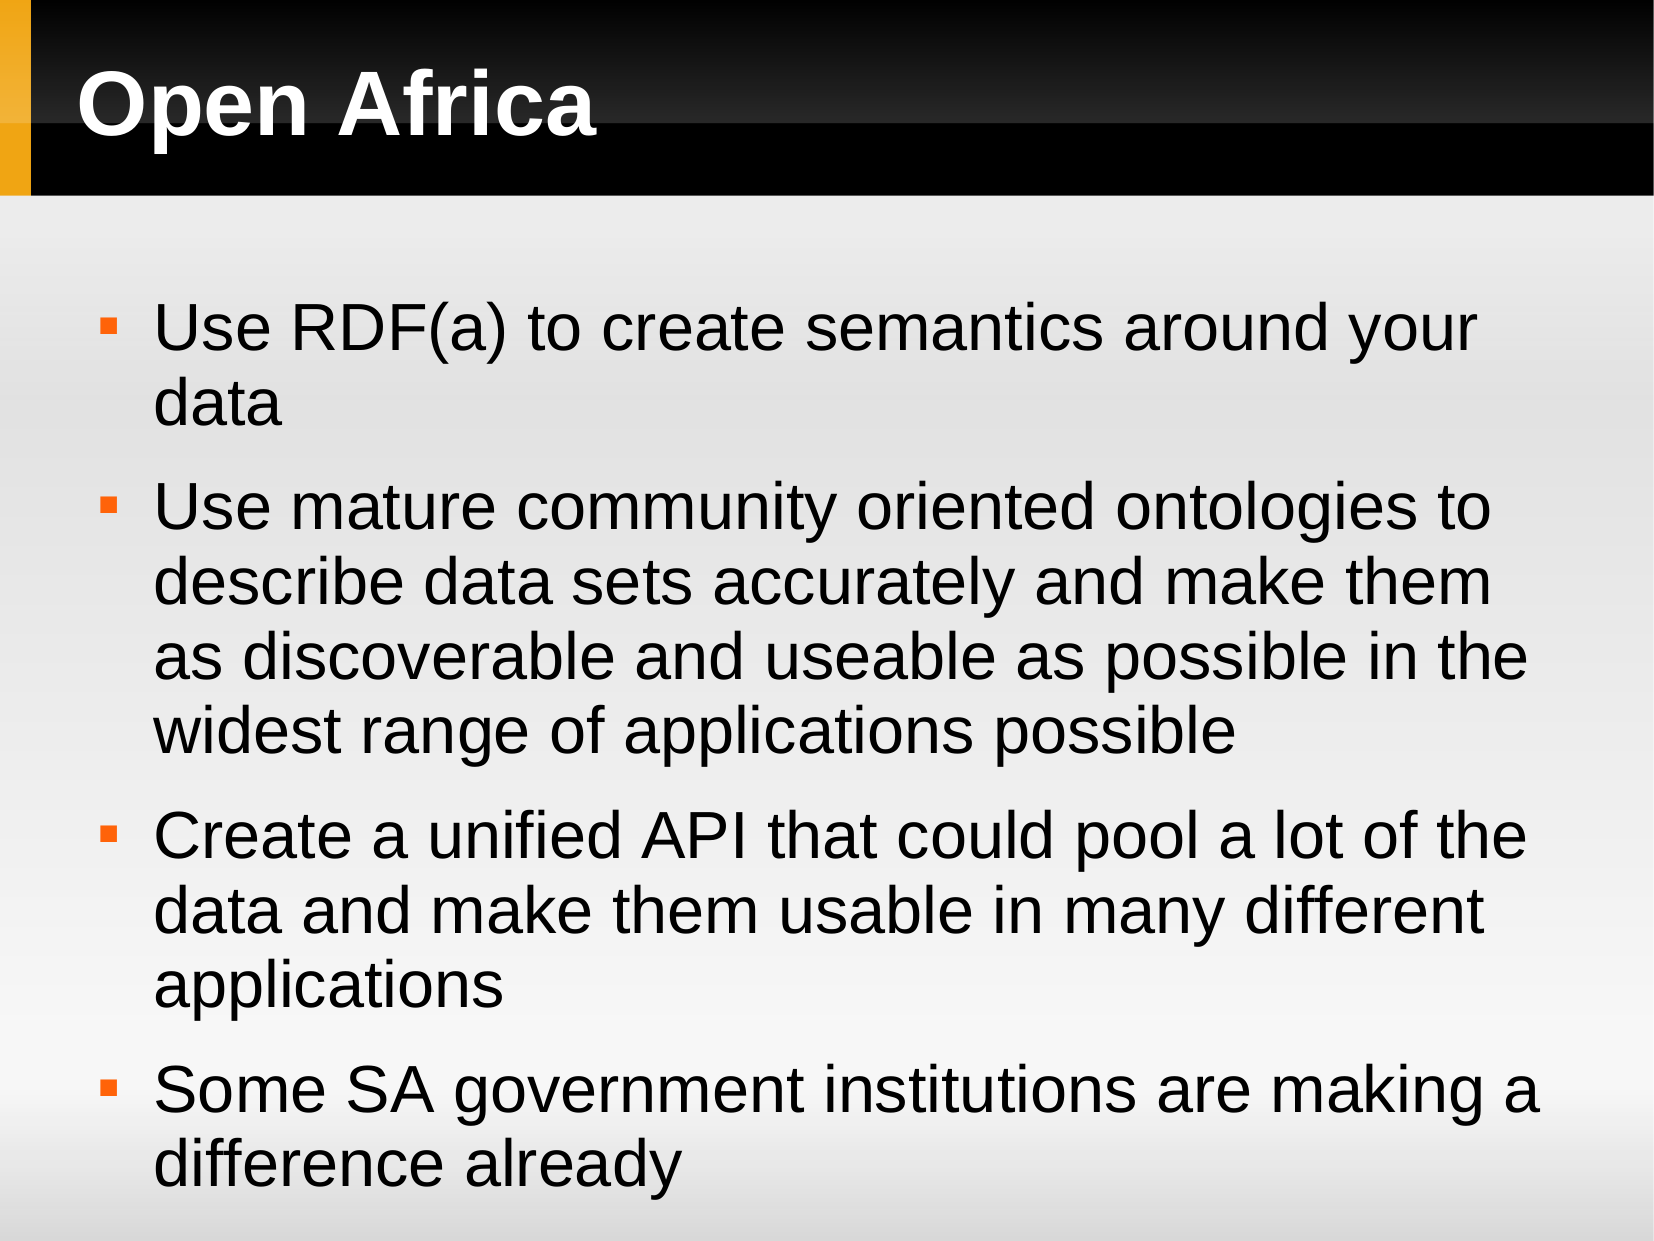

# Open Africa
Use RDF(a) to create semantics around your data
Use mature community oriented ontologies to describe data sets accurately and make them as discoverable and useable as possible in the widest range of applications possible
Create a unified API that could pool a lot of the data and make them usable in many different applications
Some SA government institutions are making a difference already